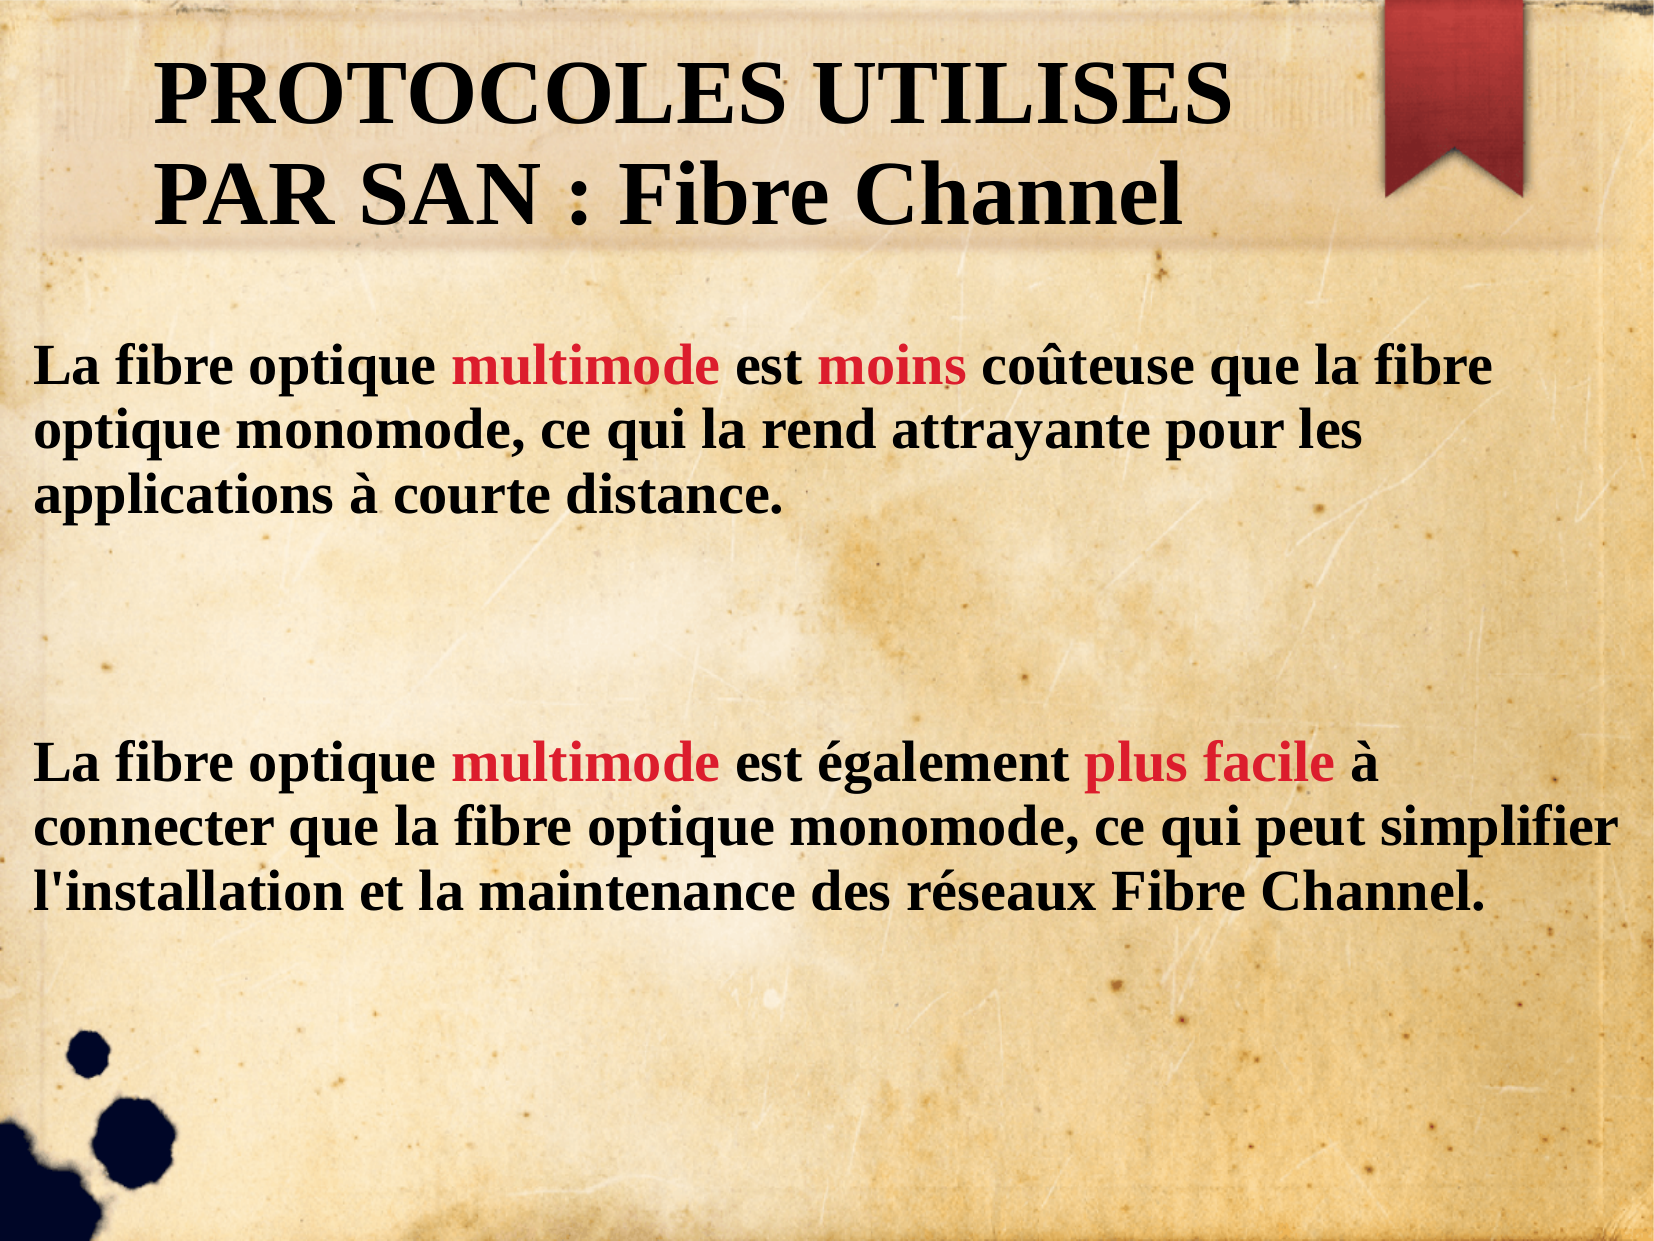

# PROTOCOLES UTILISES PAR SAN : Fibre Channel
La fibre optique multimode est moins coûteuse que la fibre optique monomode, ce qui la rend attrayante pour les applications à courte distance.
La fibre optique multimode est également plus facile à connecter que la fibre optique monomode, ce qui peut simplifier l'installation et la maintenance des réseaux Fibre Channel.